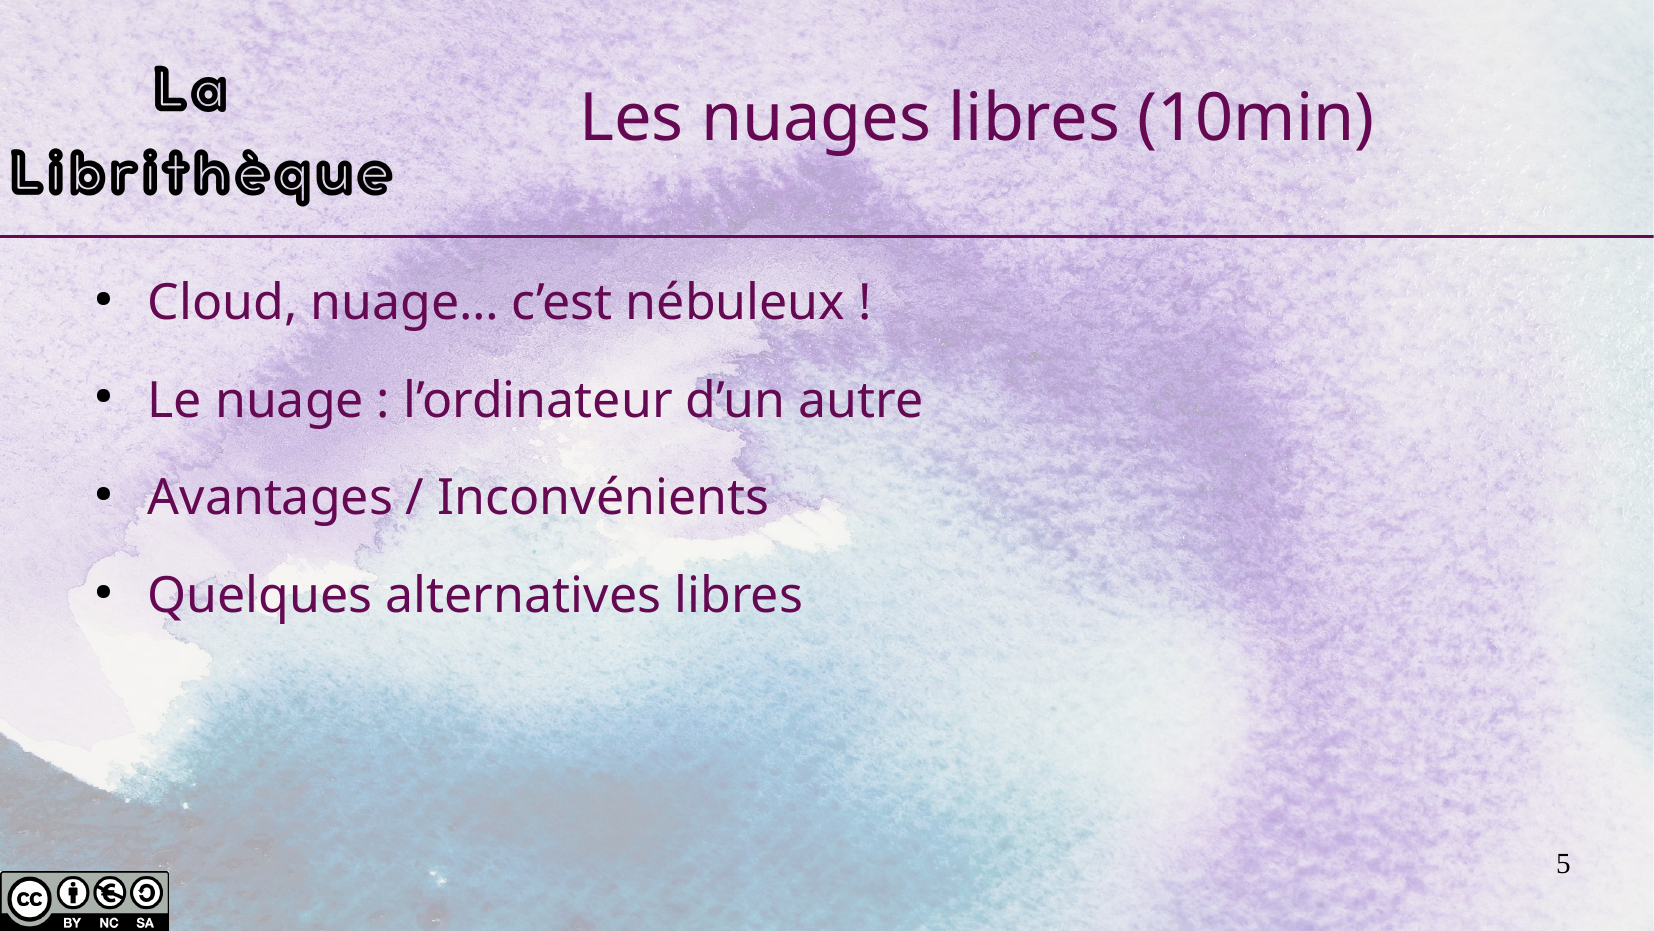

# Les nuages libres (10min)
Cloud, nuage… c’est nébuleux !
Le nuage : l’ordinateur d’un autre
Avantages / Inconvénients
Quelques alternatives libres
5